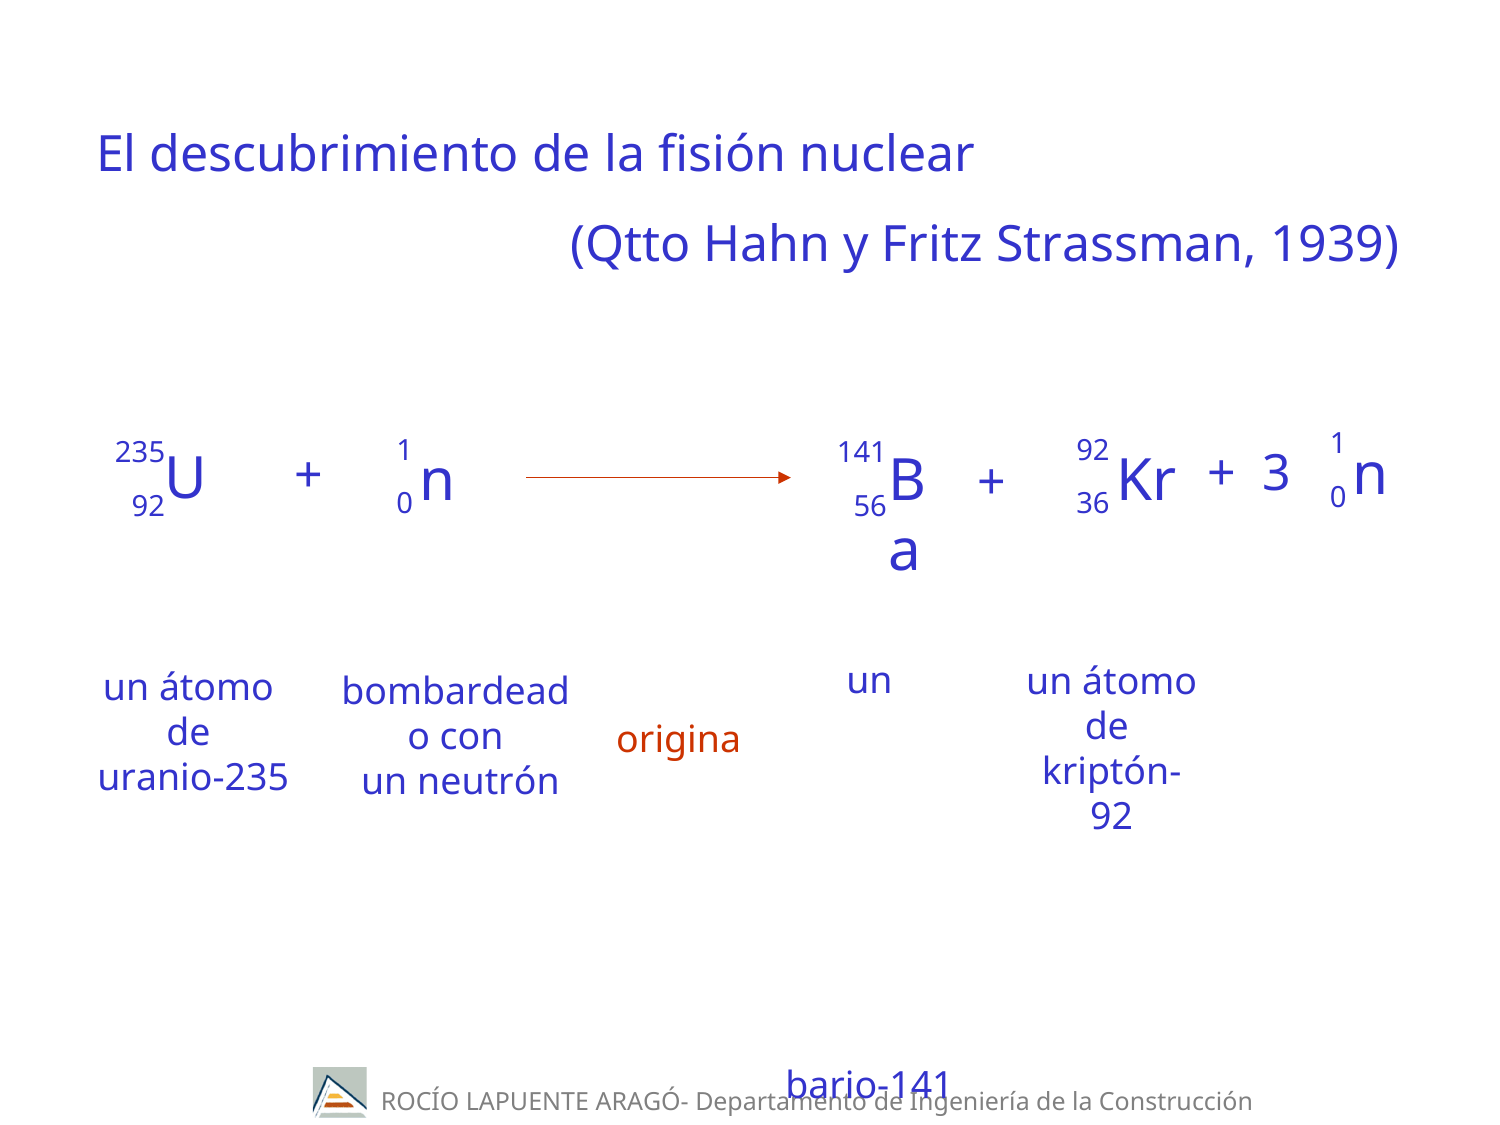

| El descubrimiento de la fisión nuclear (Qtto Hahn y Fritz Strassman, 1939) |
| --- |
1
0
92
36
1
0
235
92
141
56
n
U
+ 3
Ba
Kr
+
n
+
| un átomo de bario-141 |
| --- |
| un átomo de kriptón-92 |
| --- |
| un átomo de uranio-235 |
| --- |
| bombardeado con un neutrón |
| --- |
| tres neutrones |
| --- |
origina